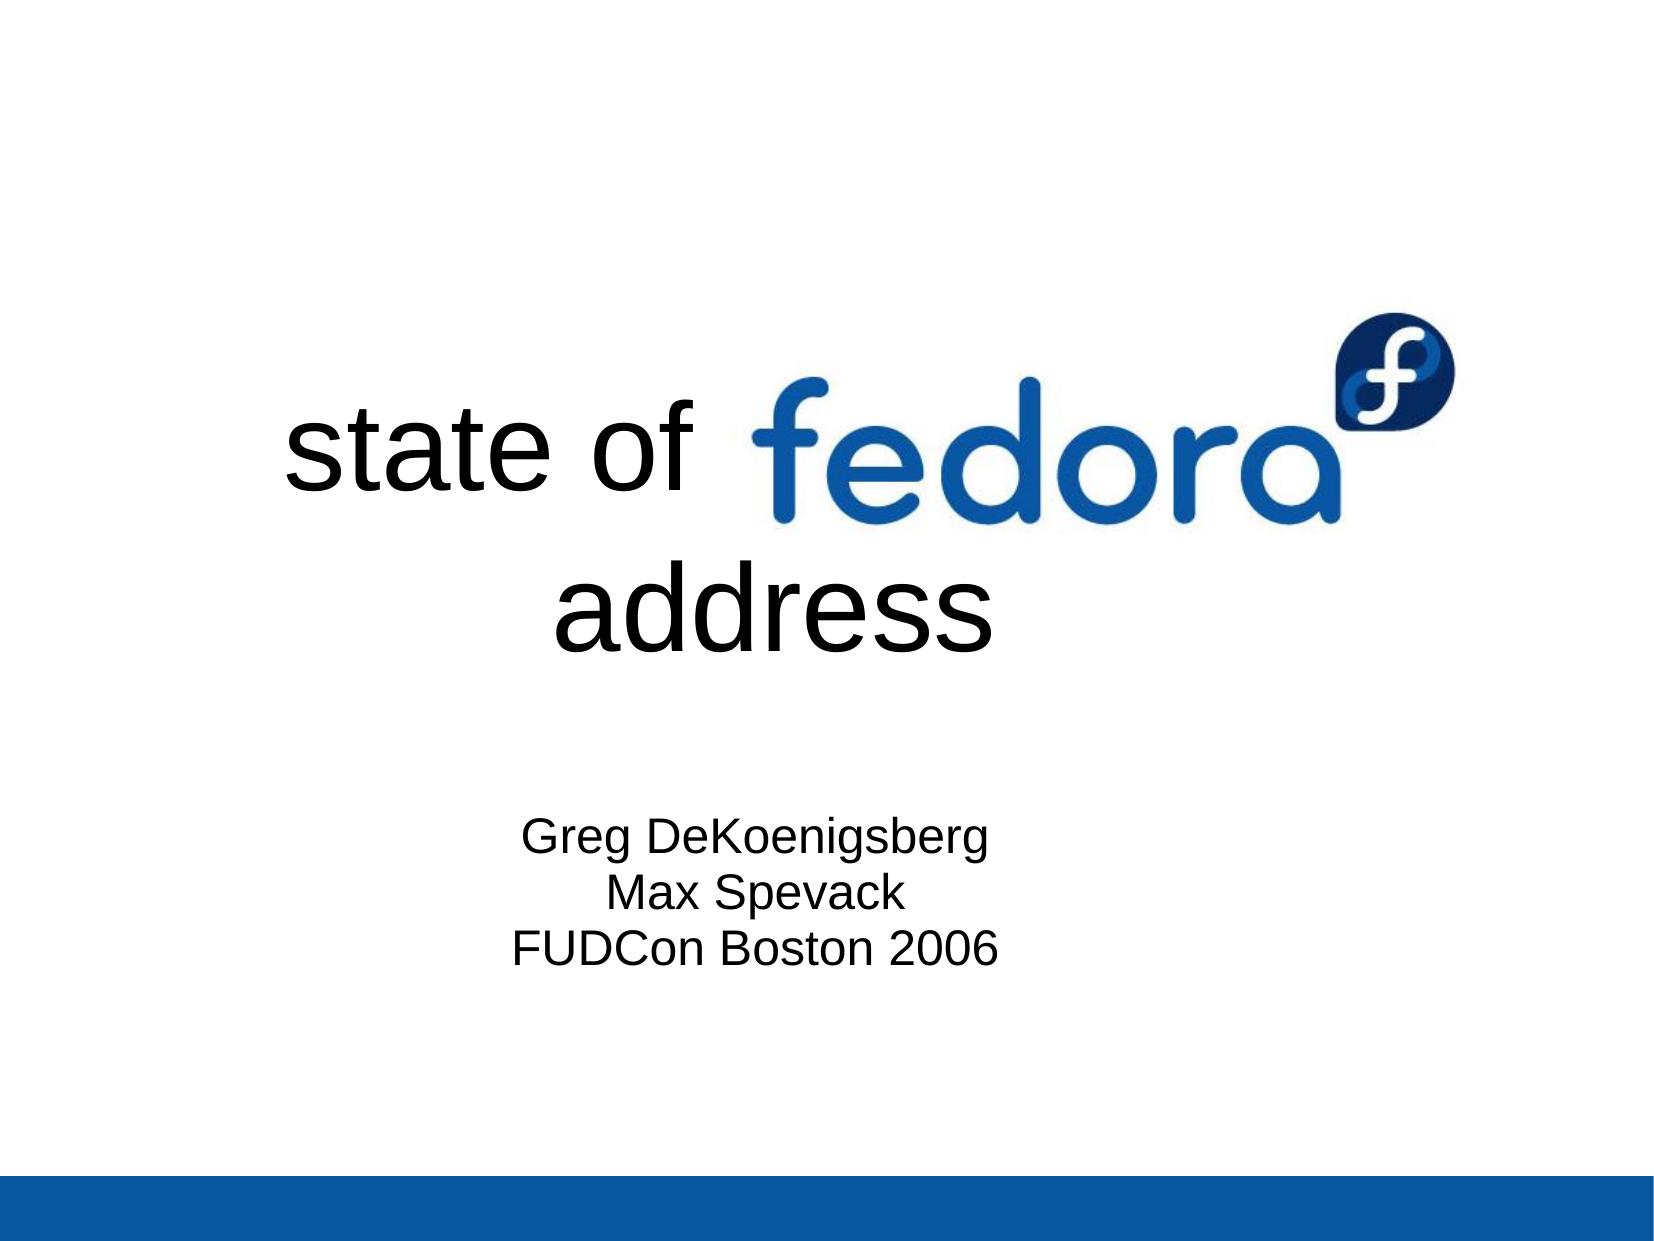

# state of
address
Greg DeKoenigsberg
Max Spevack
FUDCon Boston 2006